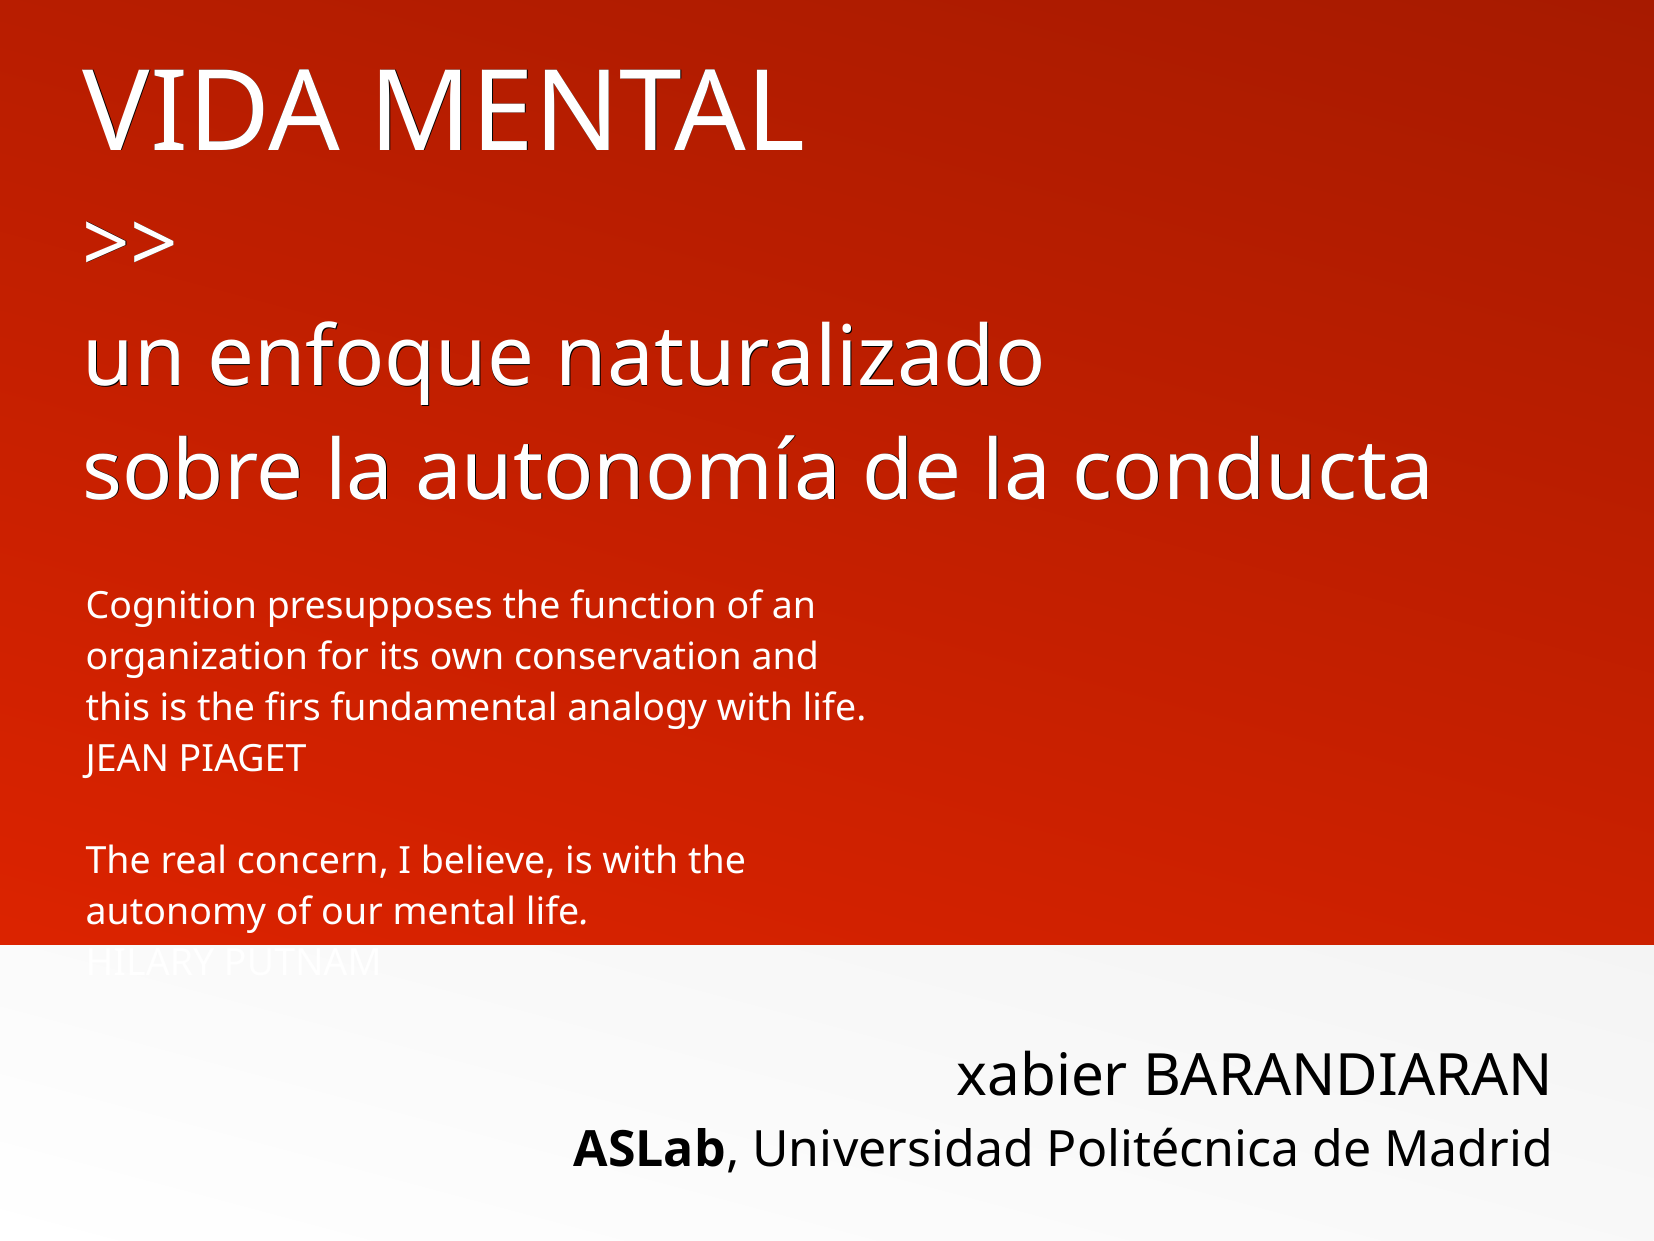

VIDA MENTAL
>>
un enfoque naturalizado
sobre la autonomía de la conducta
Cognition presupposes the function of an organization for its own conservation and this is the firs fundamental analogy with life.
JEAN PIAGET
The real concern, I believe, is with the autonomy of our mental life.
HILARY PUTNAM
# xabier BARANDIARAN ASLab, Universidad Politécnica de Madrid